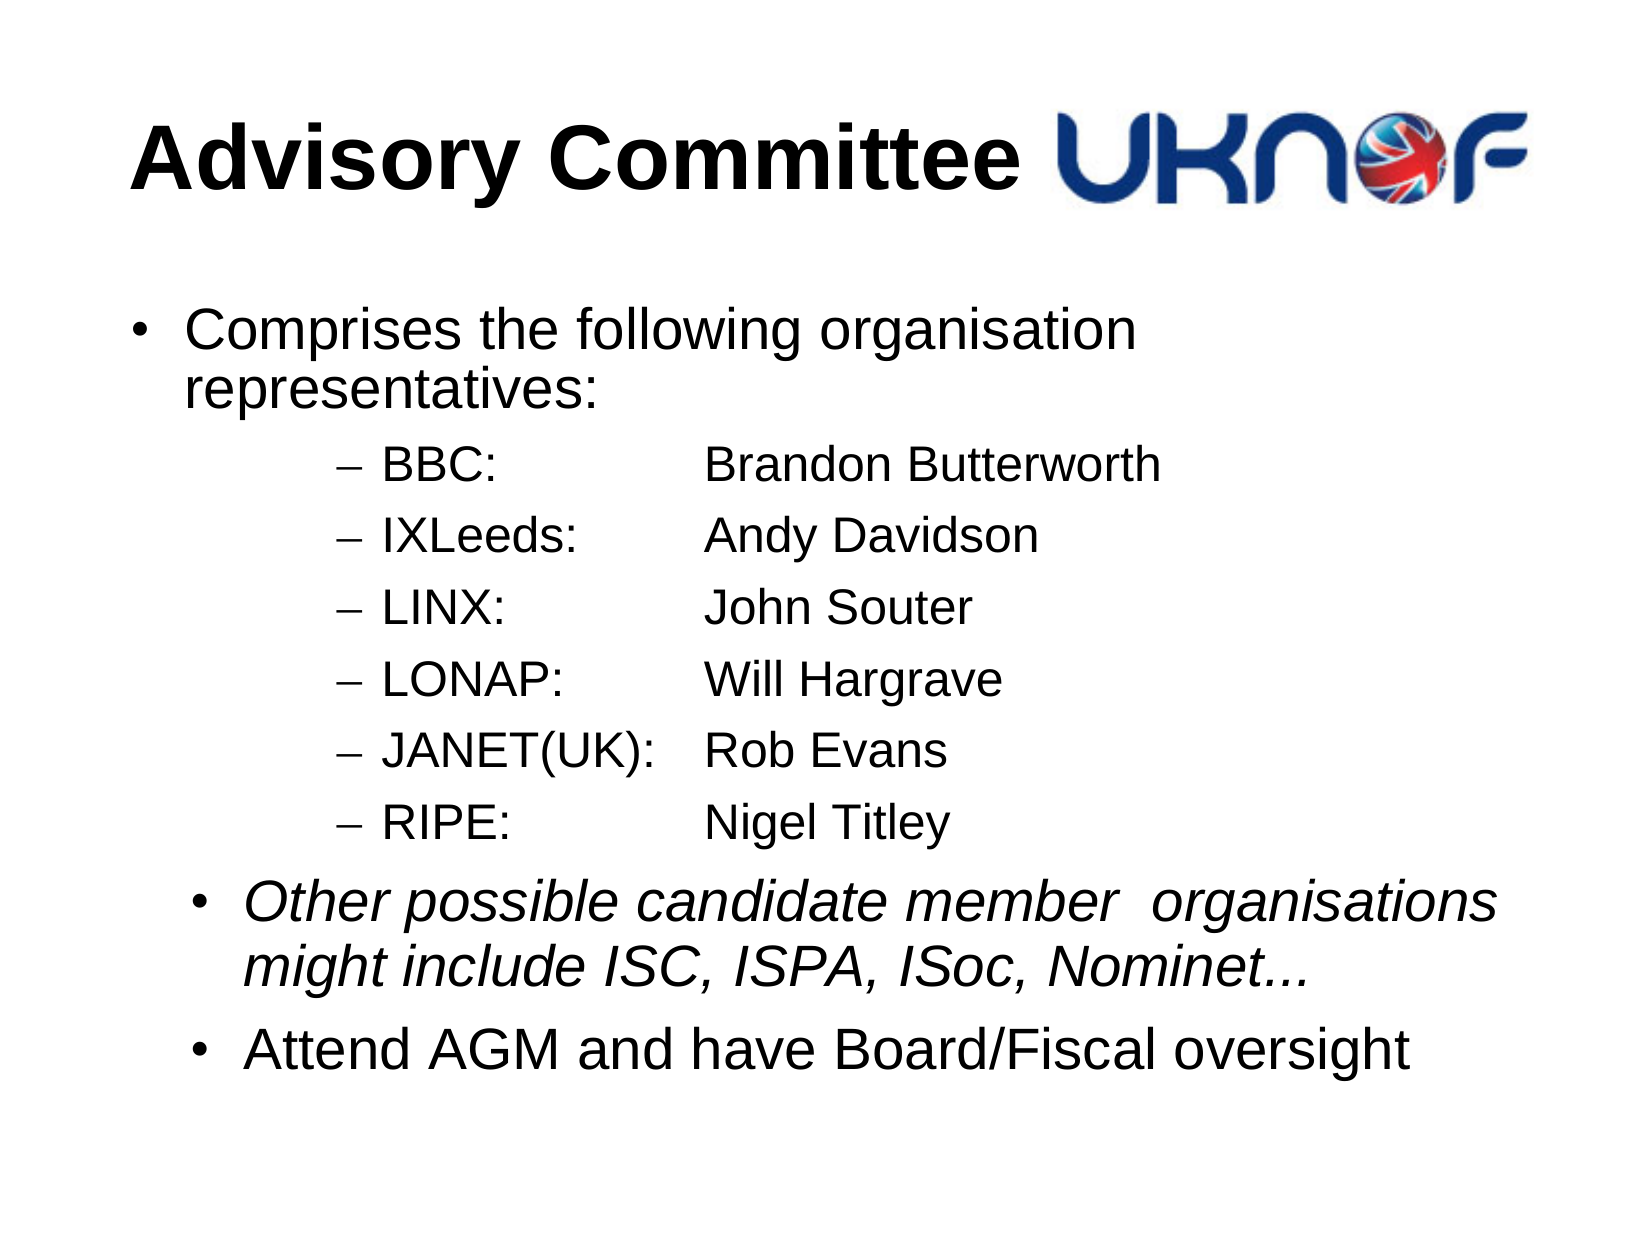

# Advisory Committee
Comprises the following organisation representatives:
BBC:			Brandon Butterworth
IXLeeds:		Andy Davidson
LINX:			John Souter
LONAP:		Will Hargrave
JANET(UK):	Rob Evans
RIPE:			Nigel Titley
Other possible candidate member organisations might include ISC, ISPA, ISoc, Nominet...
Attend AGM and have Board/Fiscal oversight